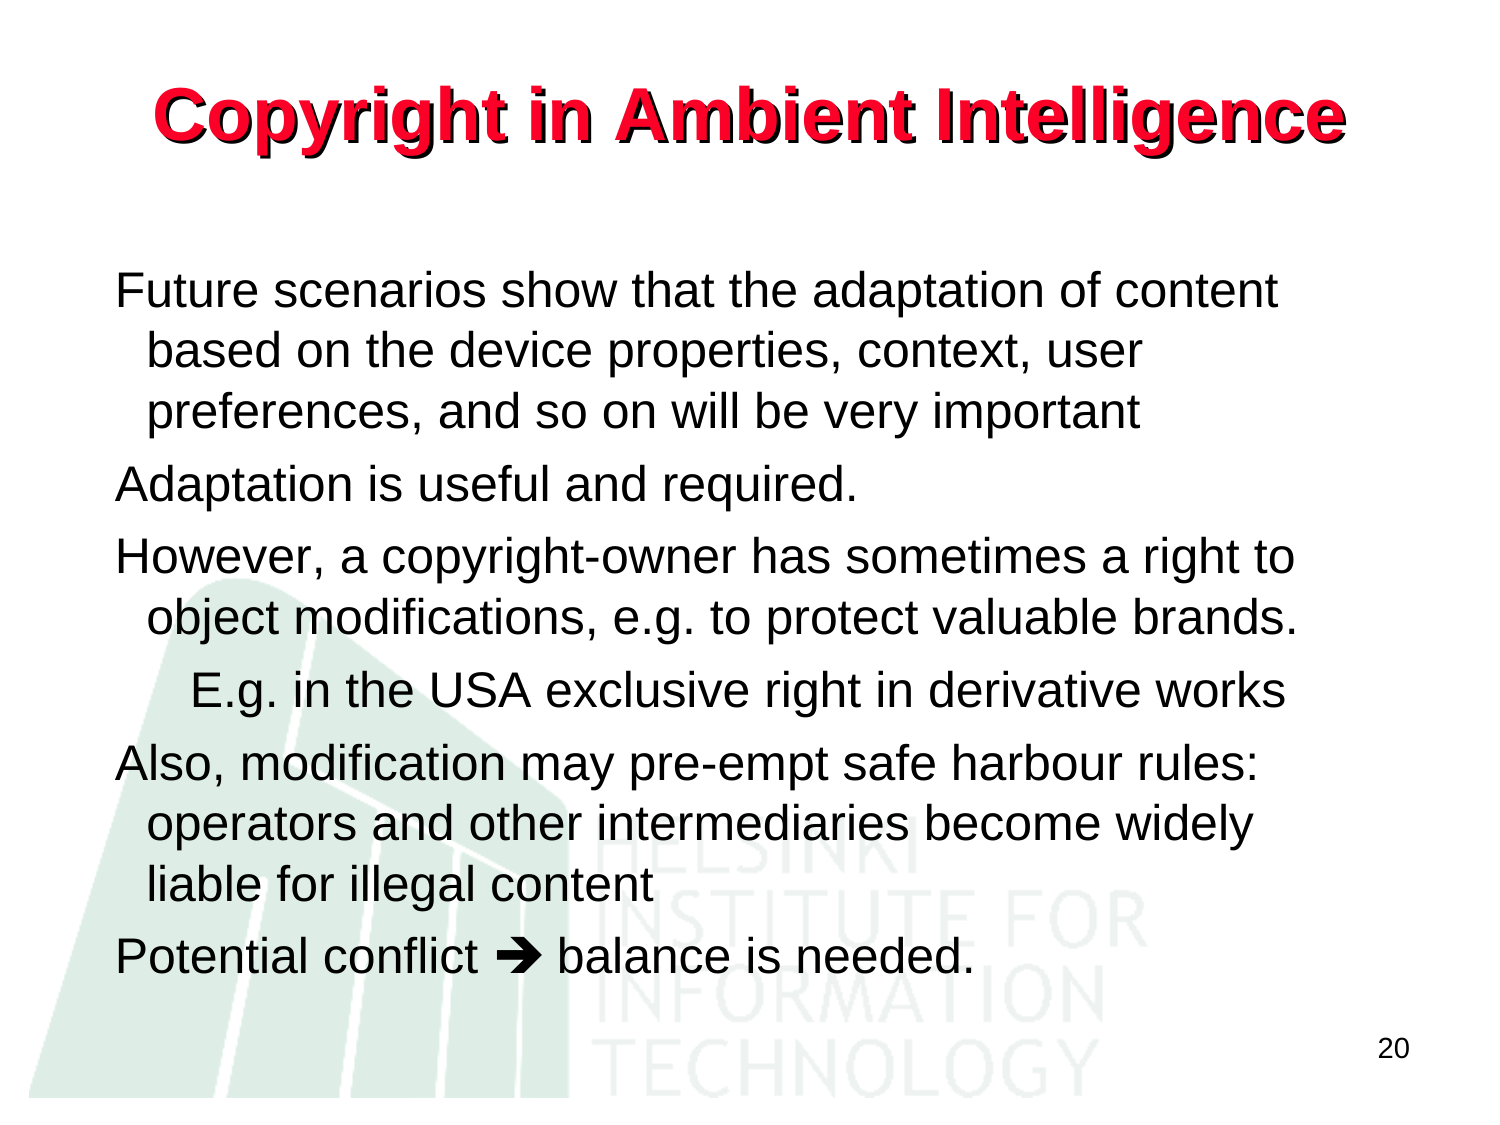

# Copyright in Ambient Intelligence
Future scenarios show that the adaptation of content based on the device properties, context, user preferences, and so on will be very important
Adaptation is useful and required.
However, a copyright-owner has sometimes a right to object modifications, e.g. to protect valuable brands.
E.g. in the USA exclusive right in derivative works
Also, modification may pre-empt safe harbour rules: operators and other intermediaries become widely liable for illegal content
Potential conflict  balance is needed.
20